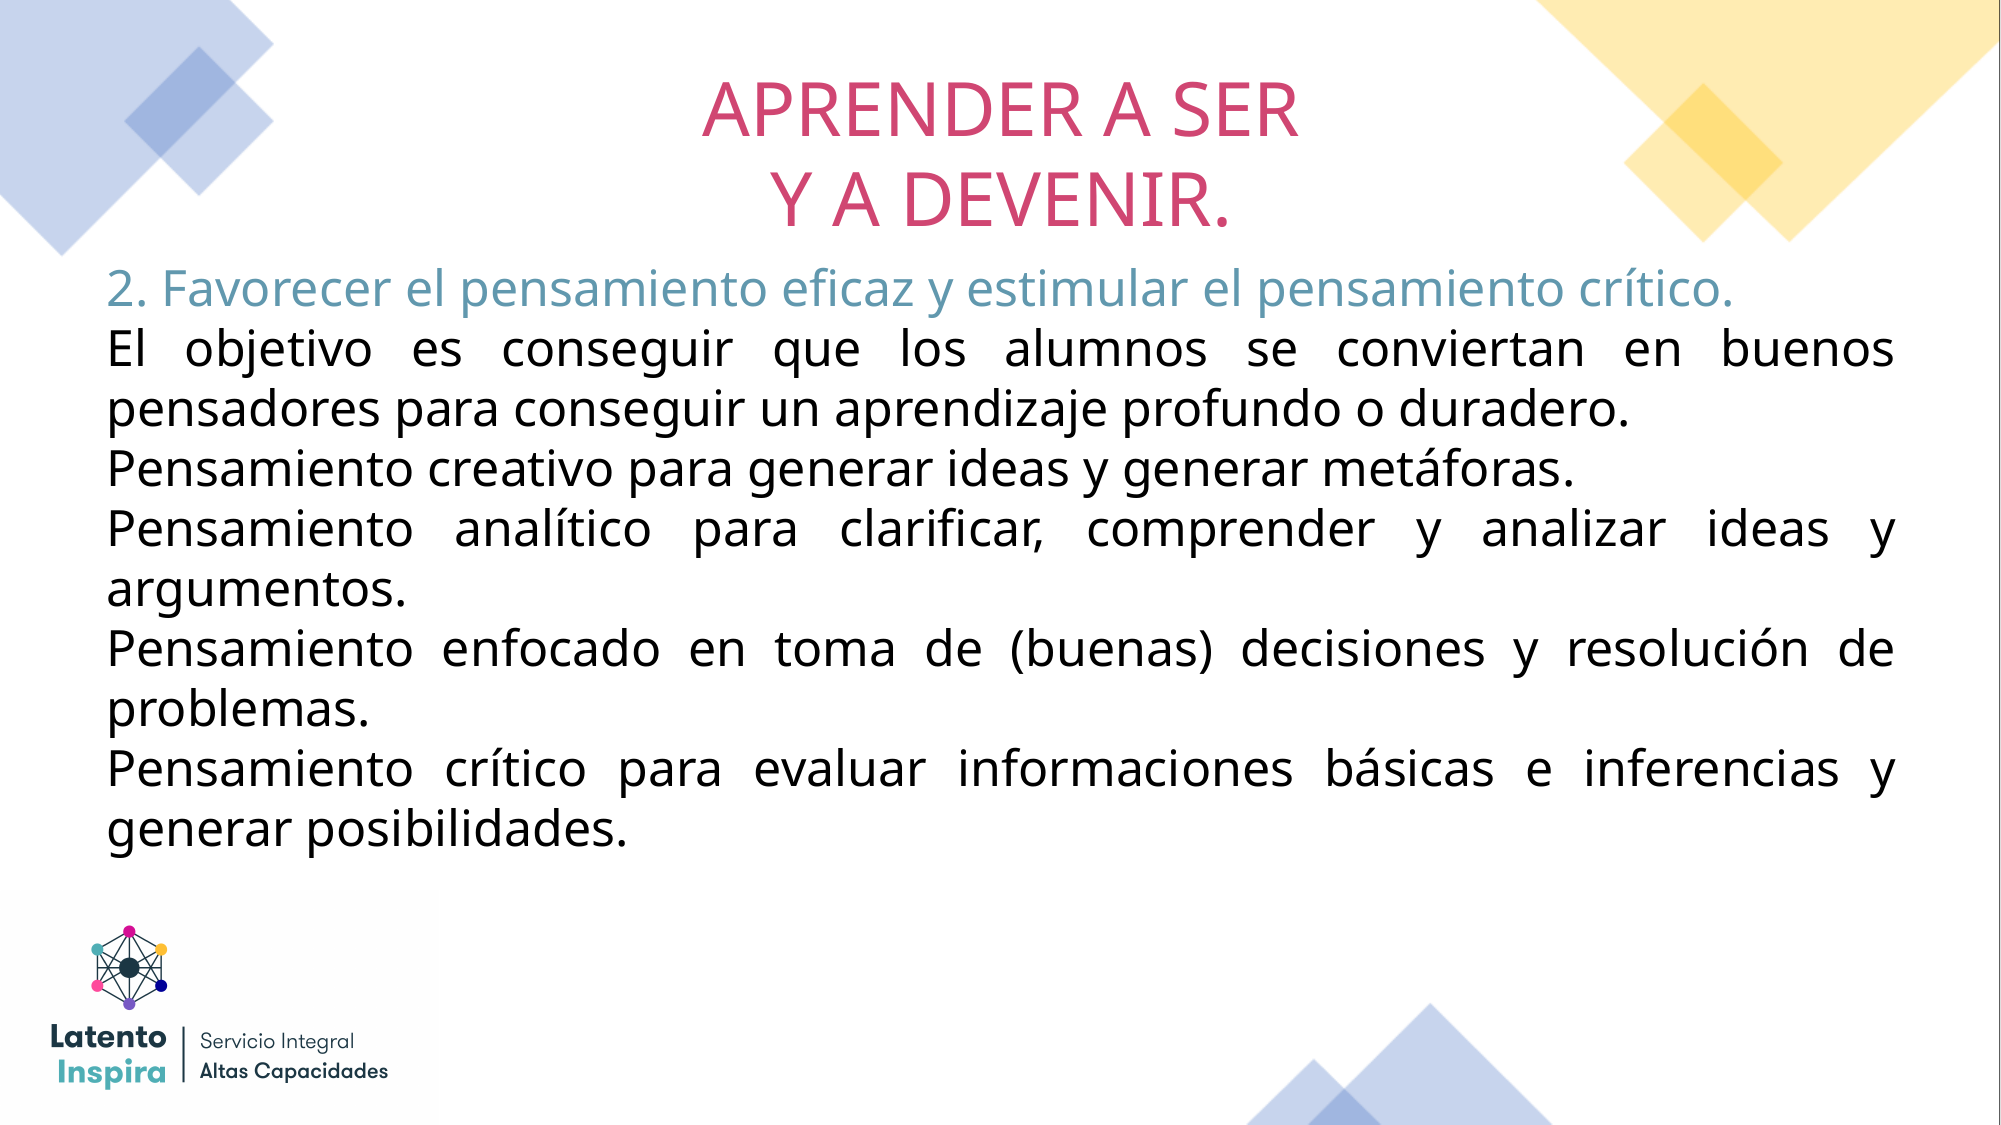

APRENDER A SER
Y A DEVENIR.
2. Favorecer el pensamiento eficaz y estimular el pensamiento crítico.
El objetivo es conseguir que los alumnos se conviertan en buenos pensadores para conseguir un aprendizaje profundo o duradero.
Pensamiento creativo para generar ideas y generar metáforas.
Pensamiento analítico para clarificar, comprender y analizar ideas y argumentos.
Pensamiento enfocado en toma de (buenas) decisiones y resolución de problemas.
Pensamiento crítico para evaluar informaciones básicas e inferencias y generar posibilidades.